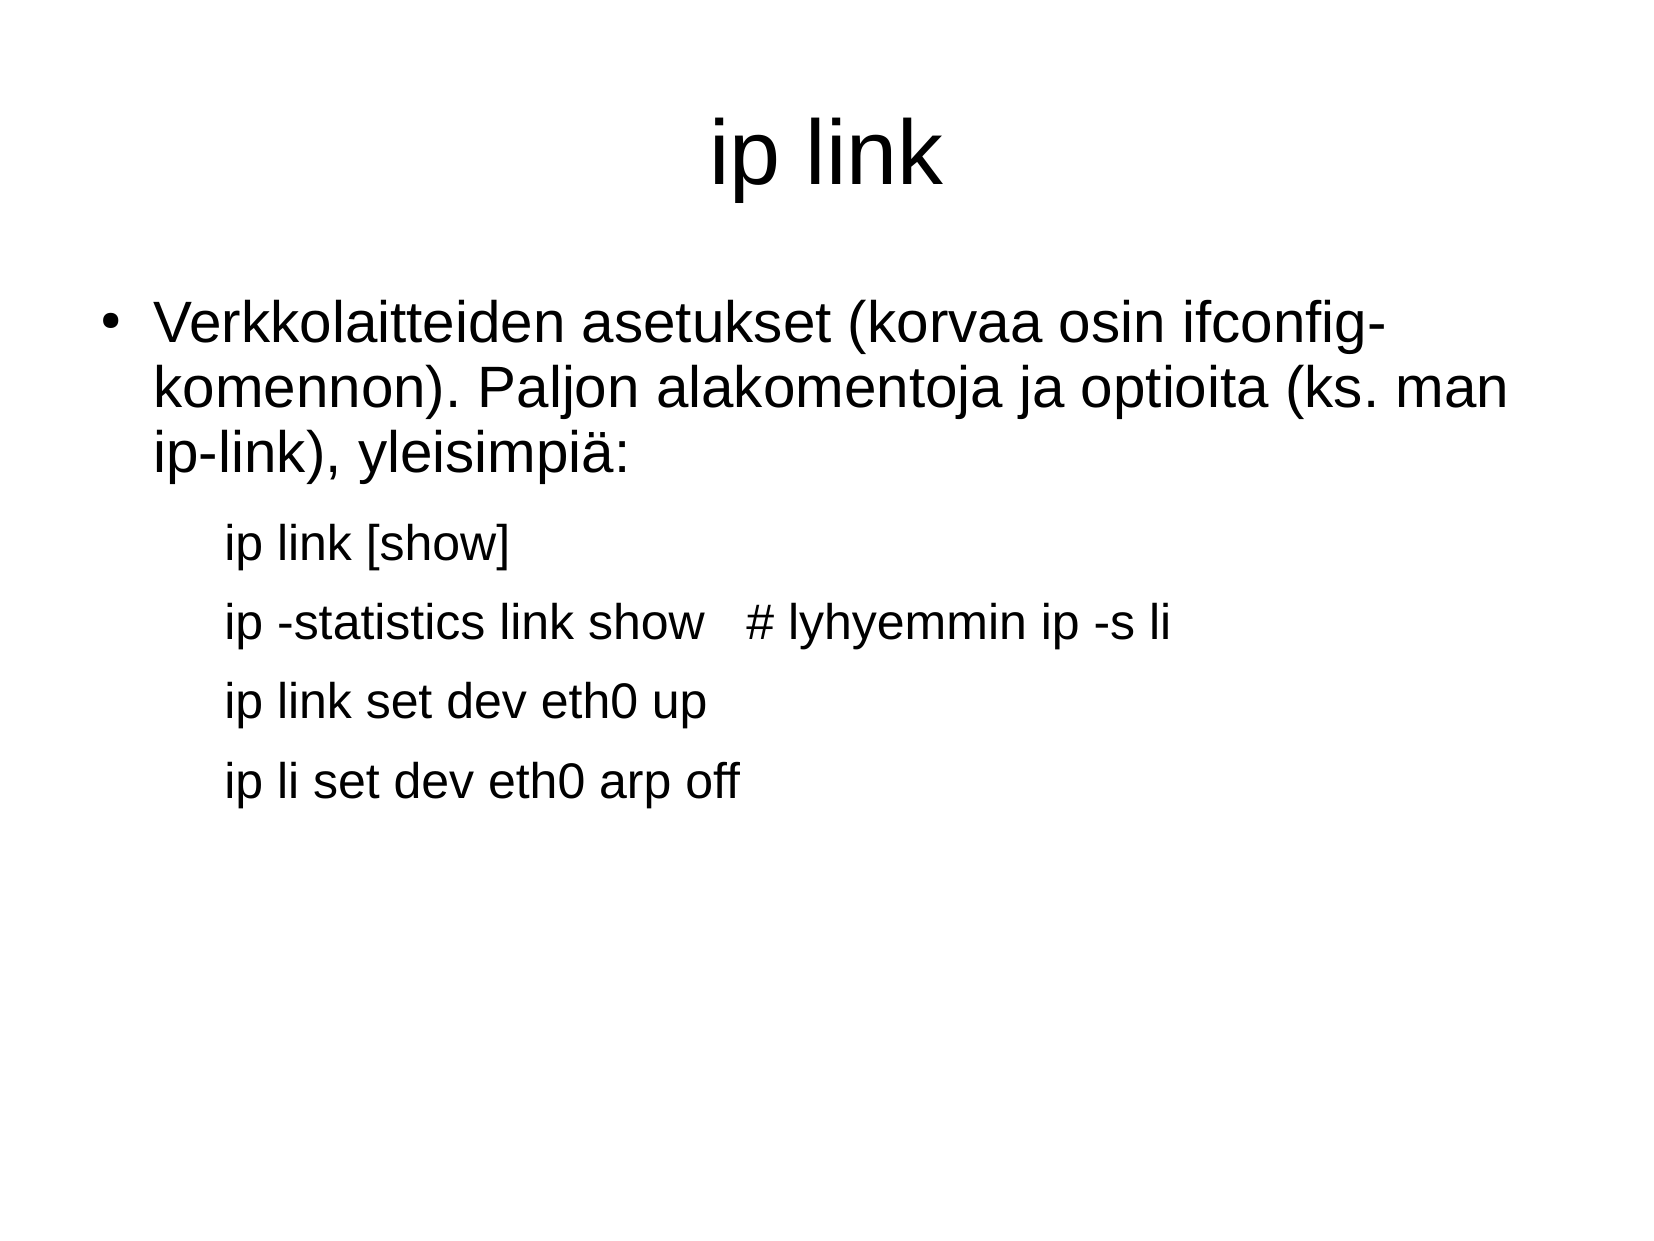

# ip link
Verkkolaitteiden asetukset (korvaa osin ifconfig-komennon). Paljon alakomentoja ja optioita (ks. man ip-link), yleisimpiä:
ip link [show]
ip -statistics link show # lyhyemmin ip -s li
ip link set dev eth0 up
ip li set dev eth0 arp off